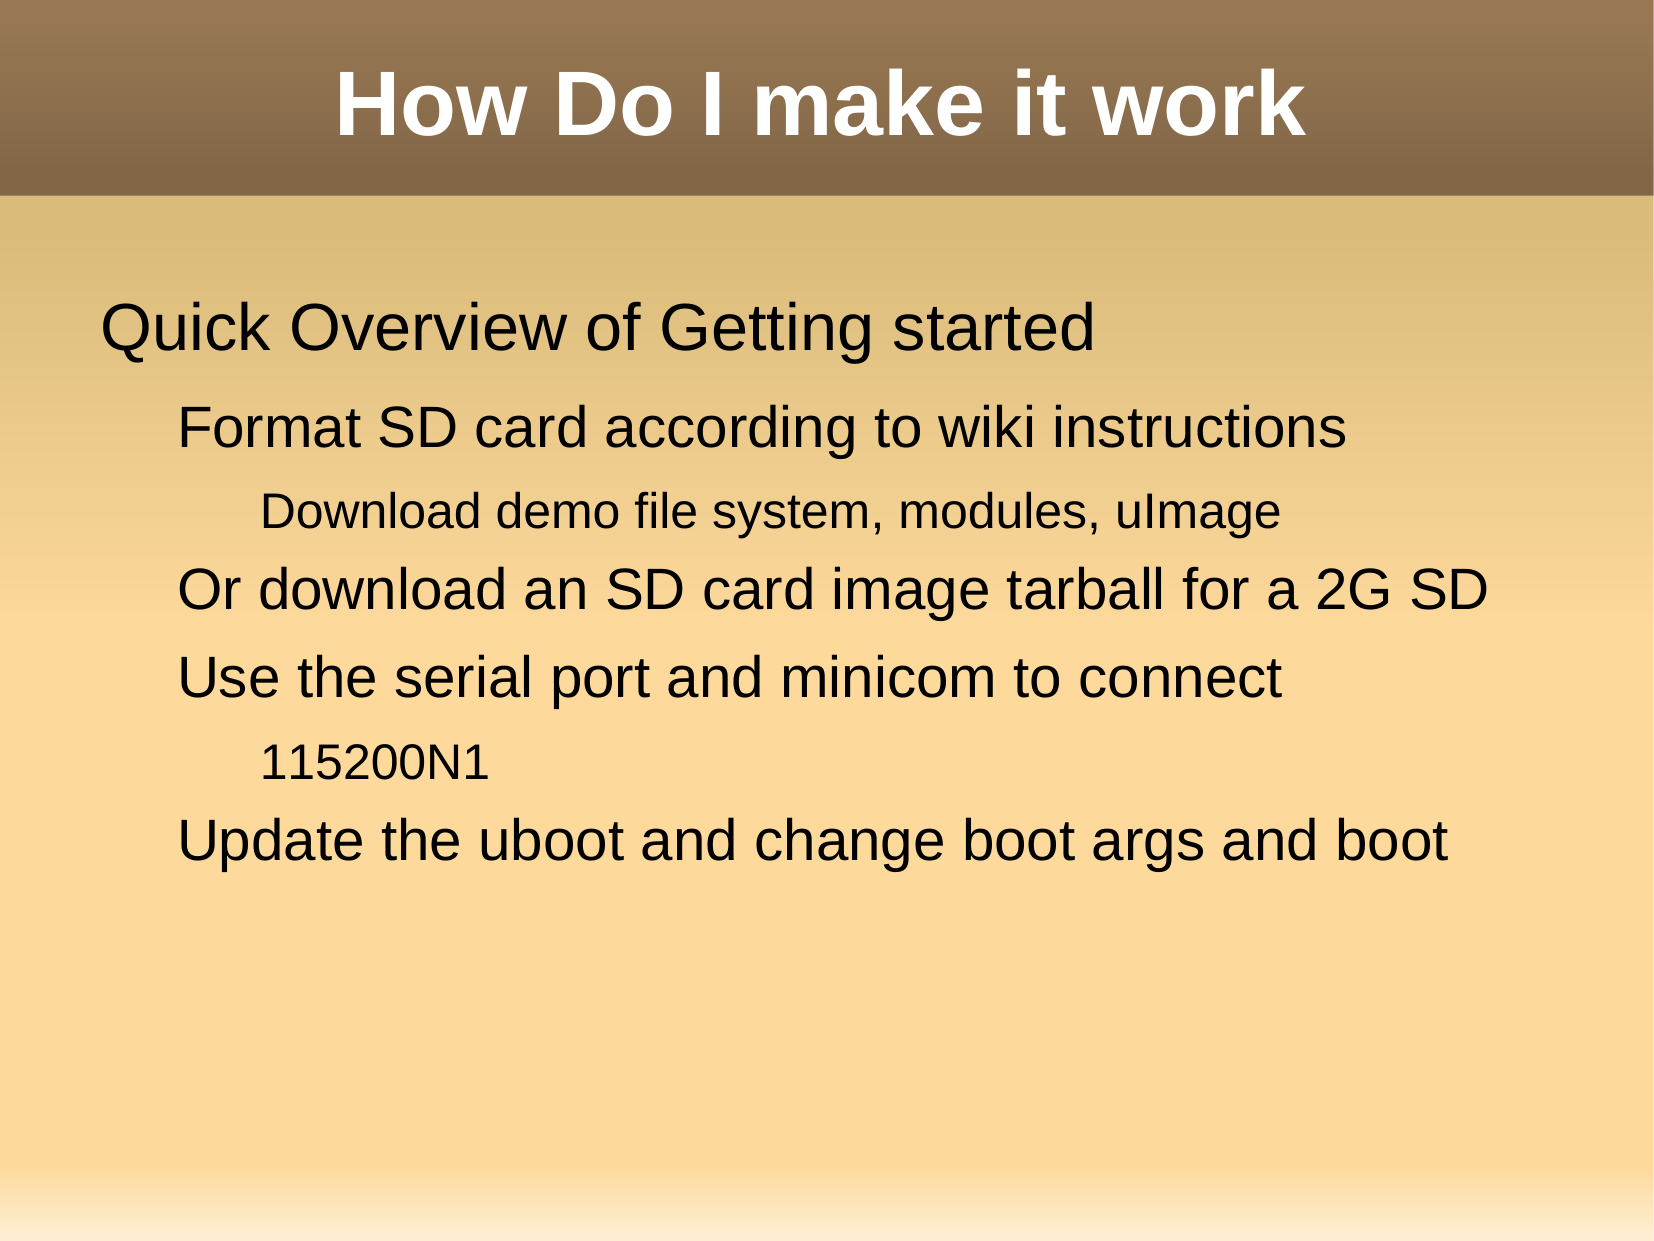

# How Do I make it work
Quick Overview of Getting started
Format SD card according to wiki instructions
Download demo file system, modules, uImage
Or download an SD card image tarball for a 2G SD
Use the serial port and minicom to connect
115200N1
Update the uboot and change boot args and boot